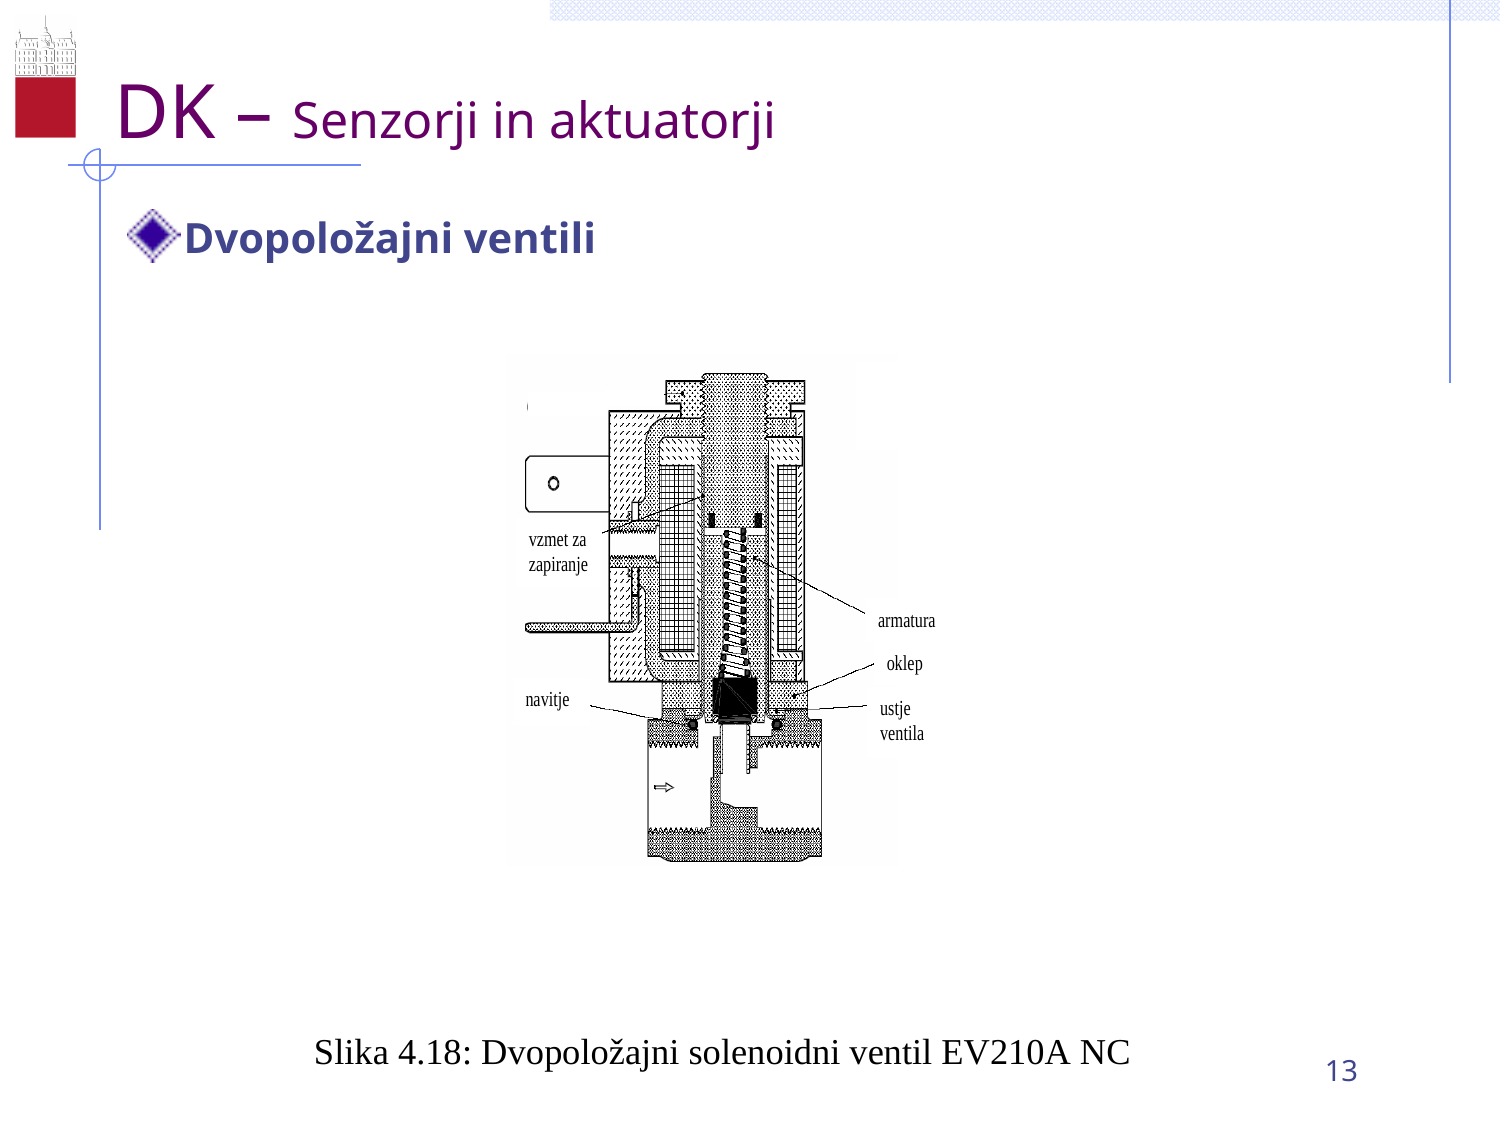

DK – Senzorji in aktuatorji
# Dvopoložajni ventili